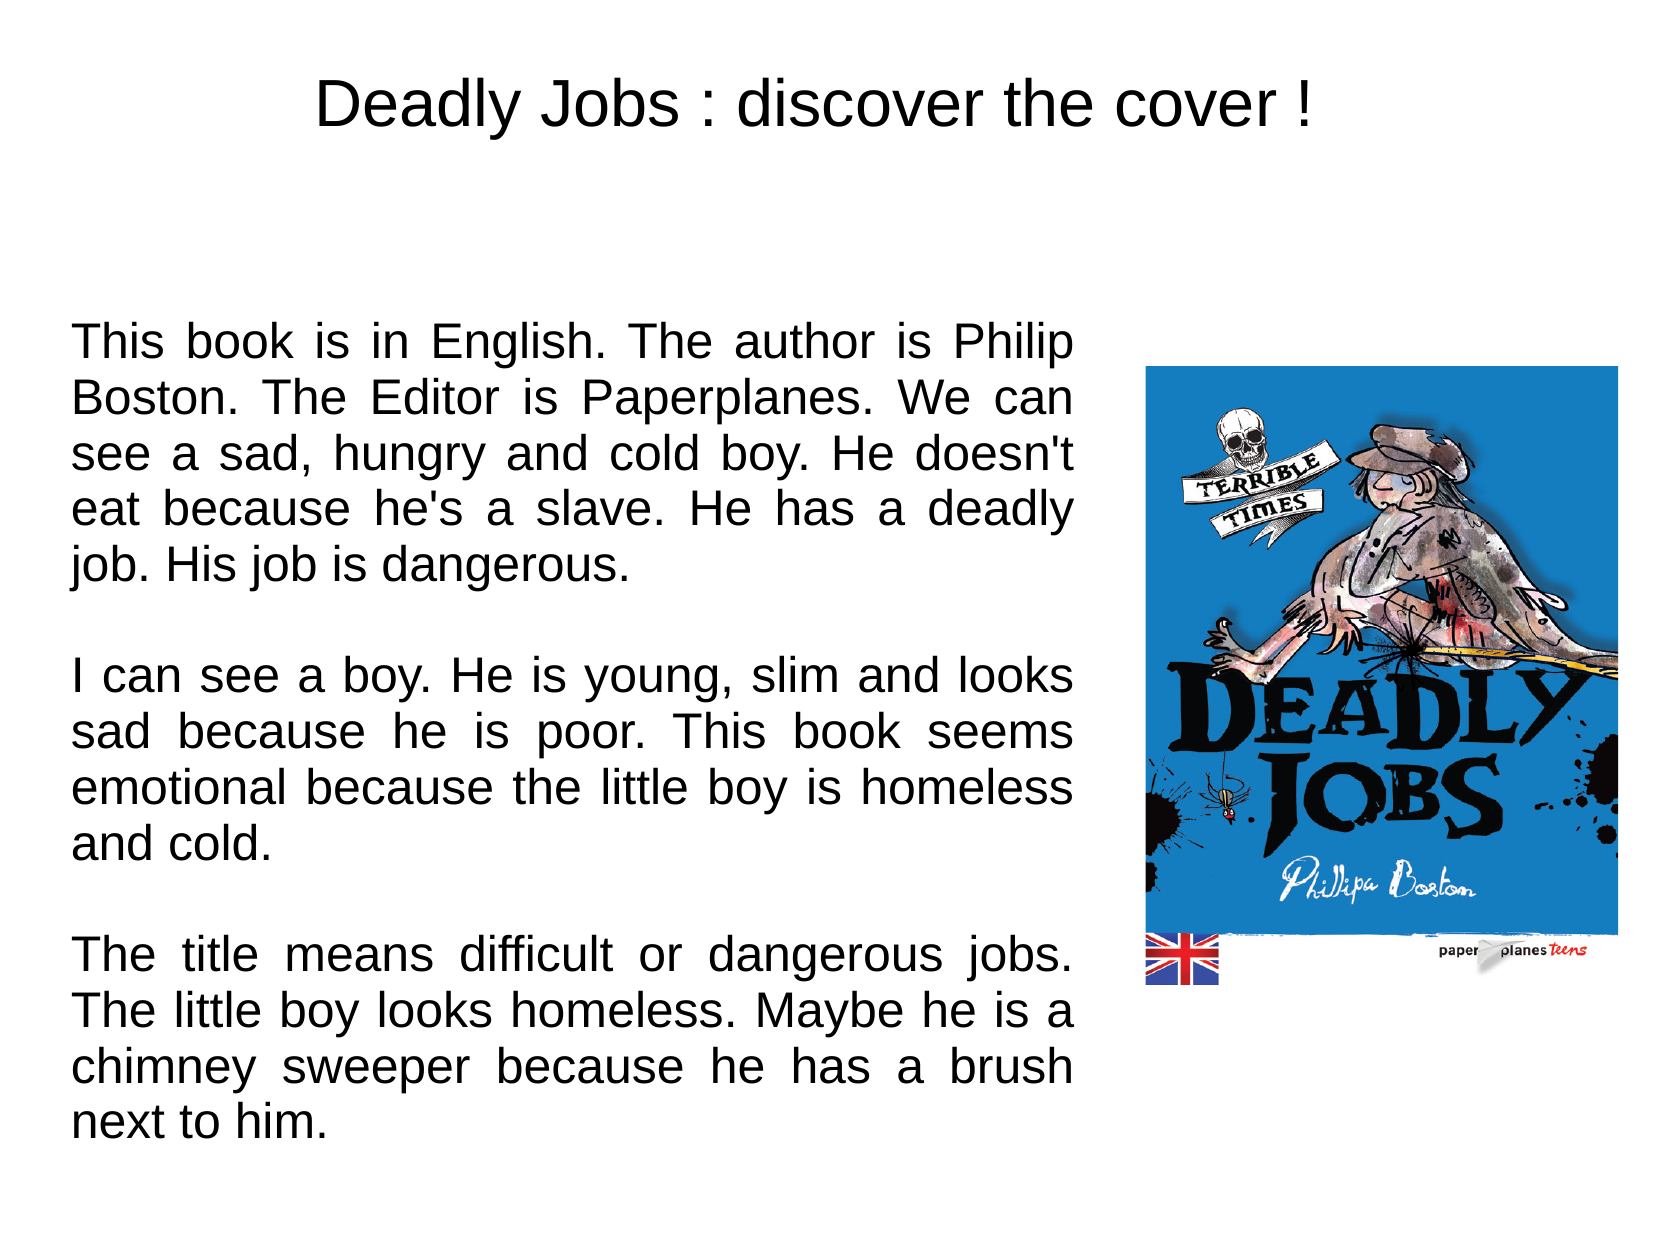

# Deadly Jobs : discover the cover !
This book is in English. The author is Philip Boston. The Editor is Paperplanes. We can see a sad, hungry and cold boy. He doesn't eat because he's a slave. He has a deadly job. His job is dangerous.
I can see a boy. He is young, slim and looks sad because he is poor. This book seems emotional because the little boy is homeless and cold.
The title means difficult or dangerous jobs. The little boy looks homeless. Maybe he is a chimney sweeper because he has a brush next to him.